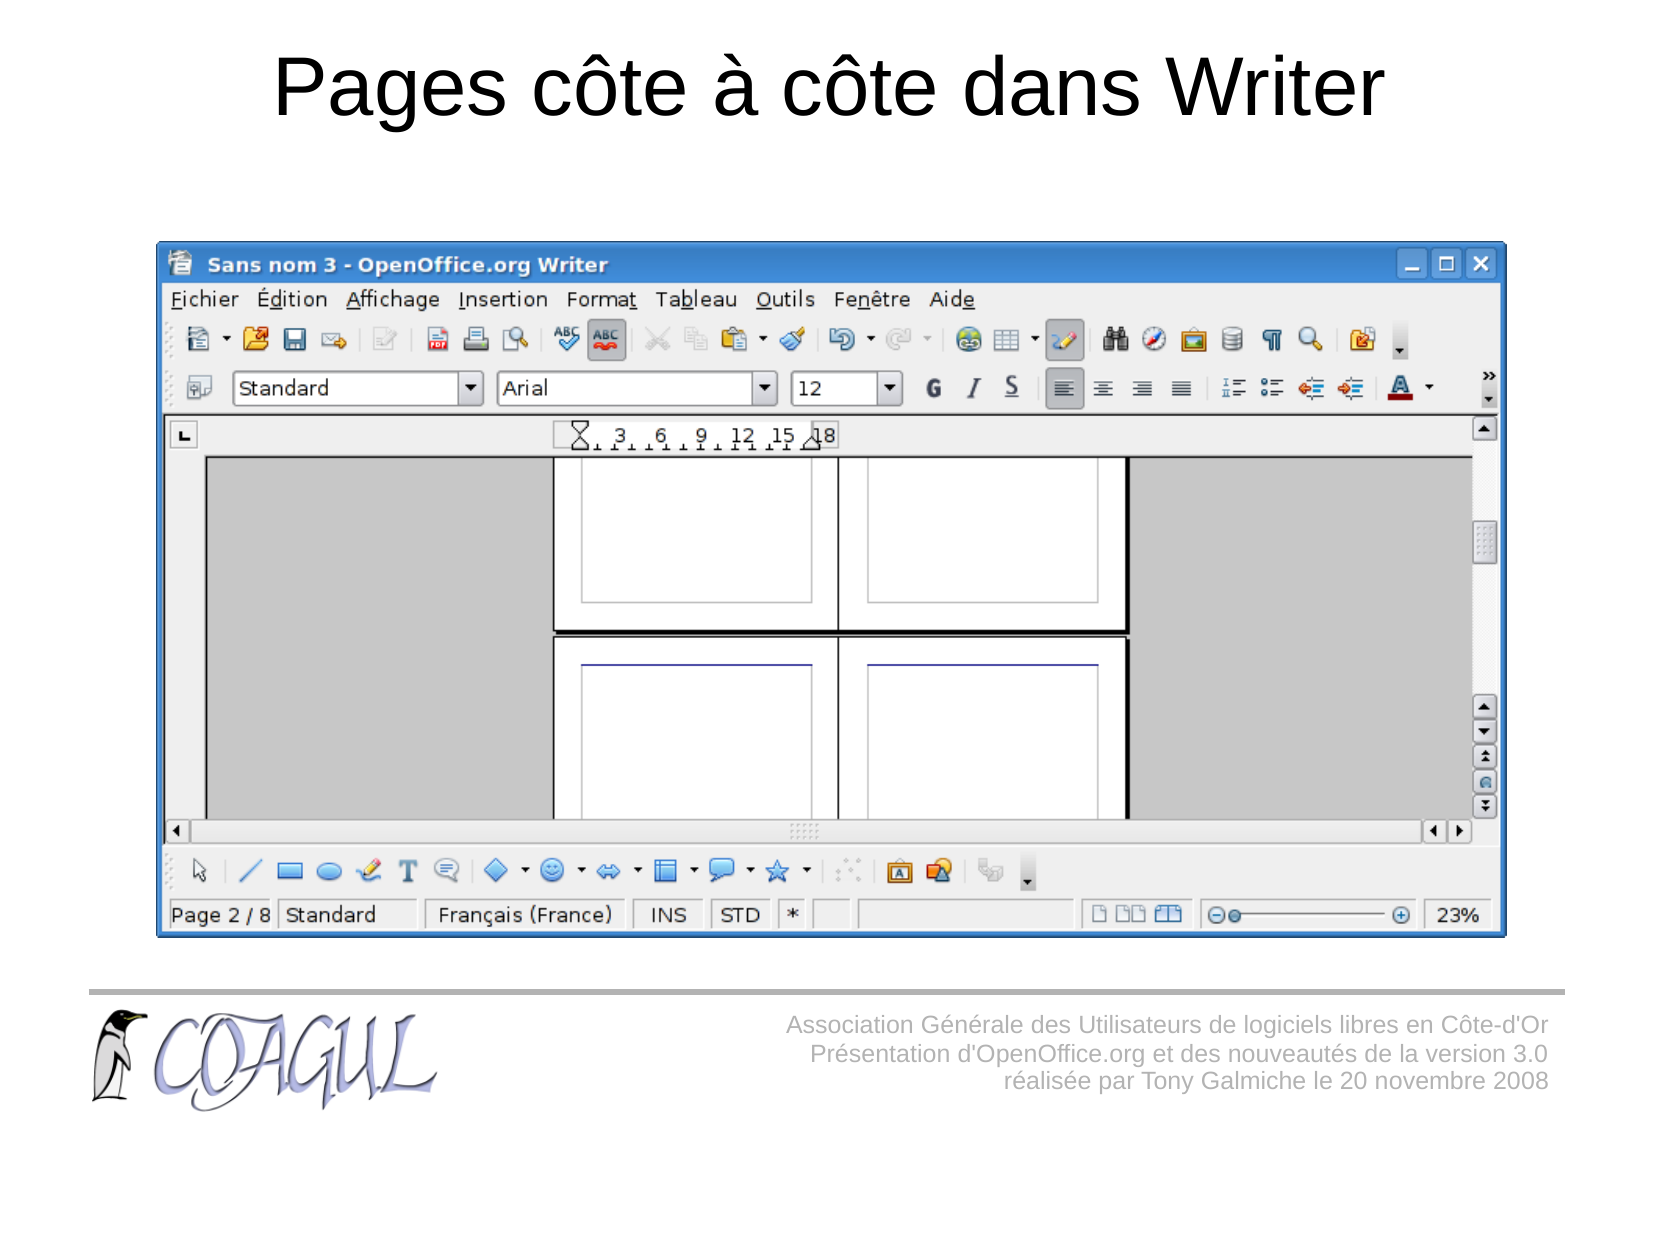

# Pages côte à côte dans Writer